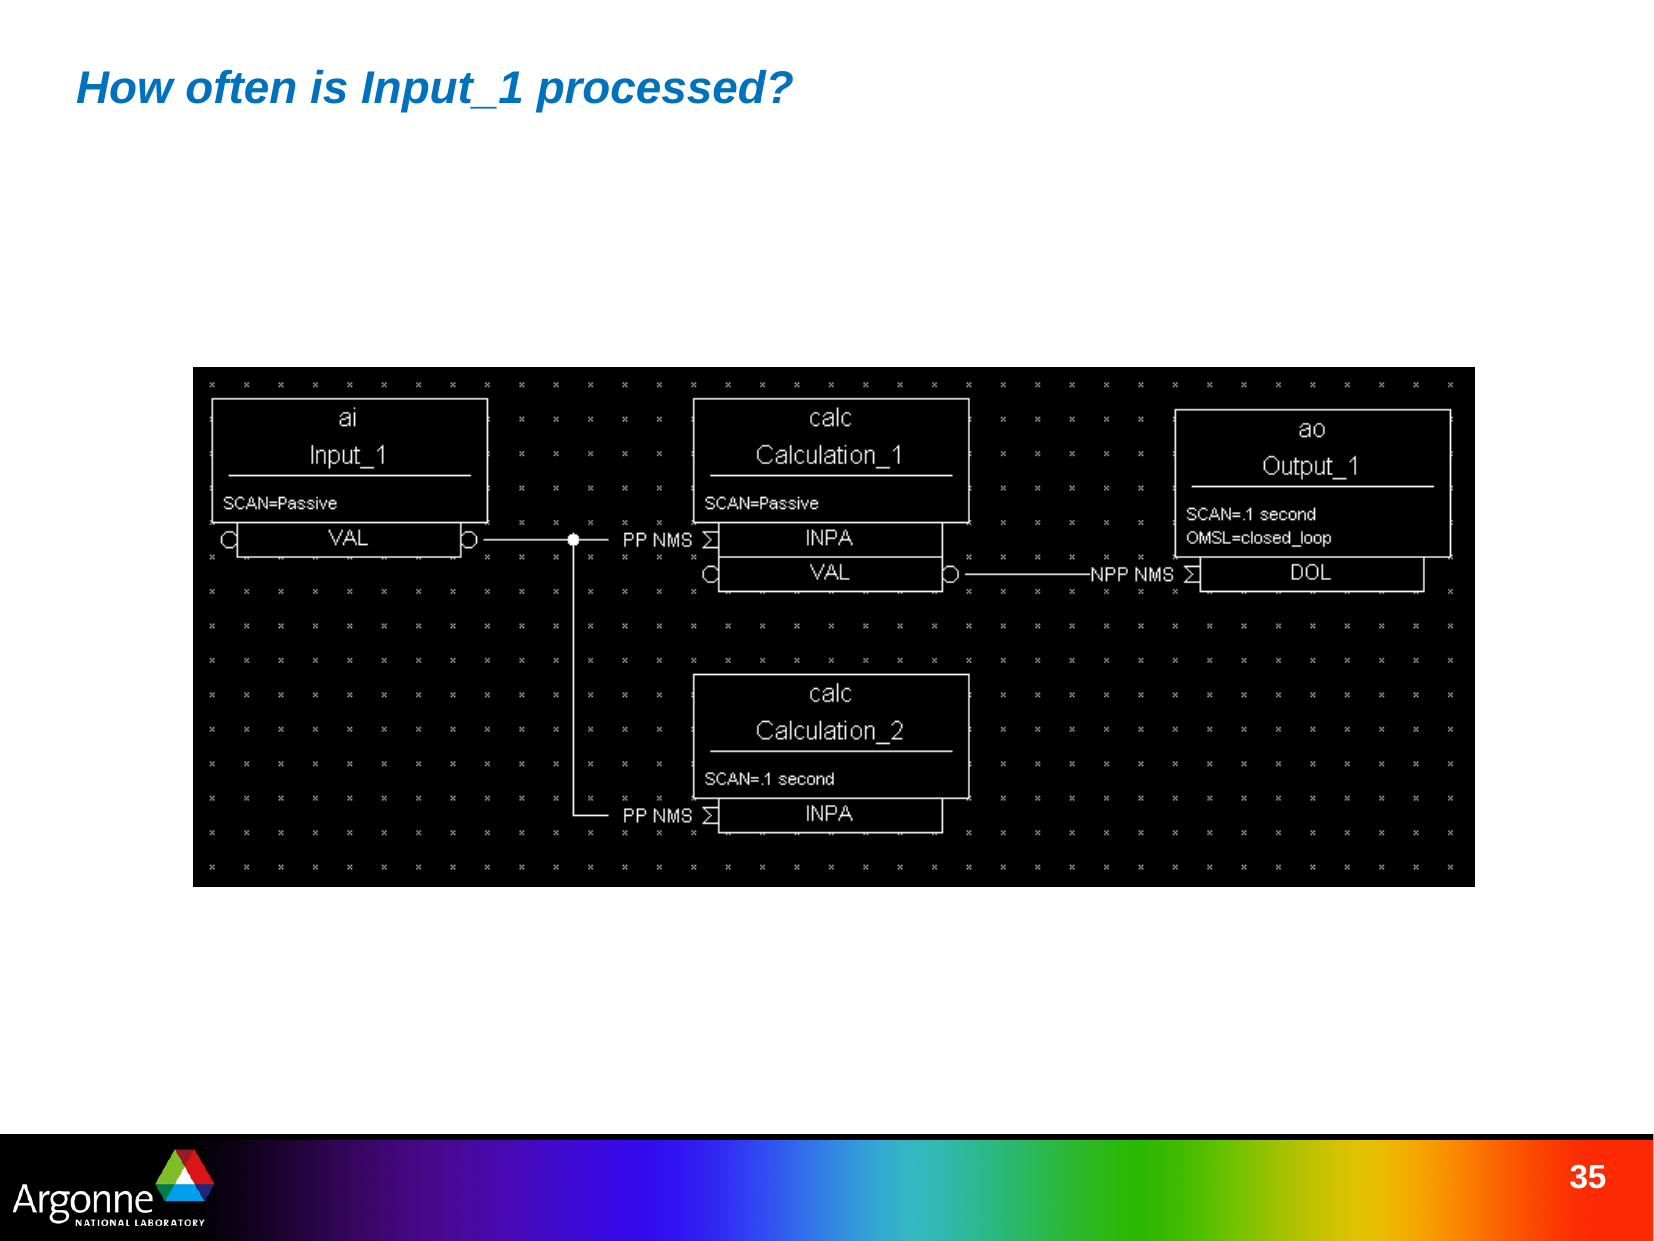

# How often is Input_1 processed?
35